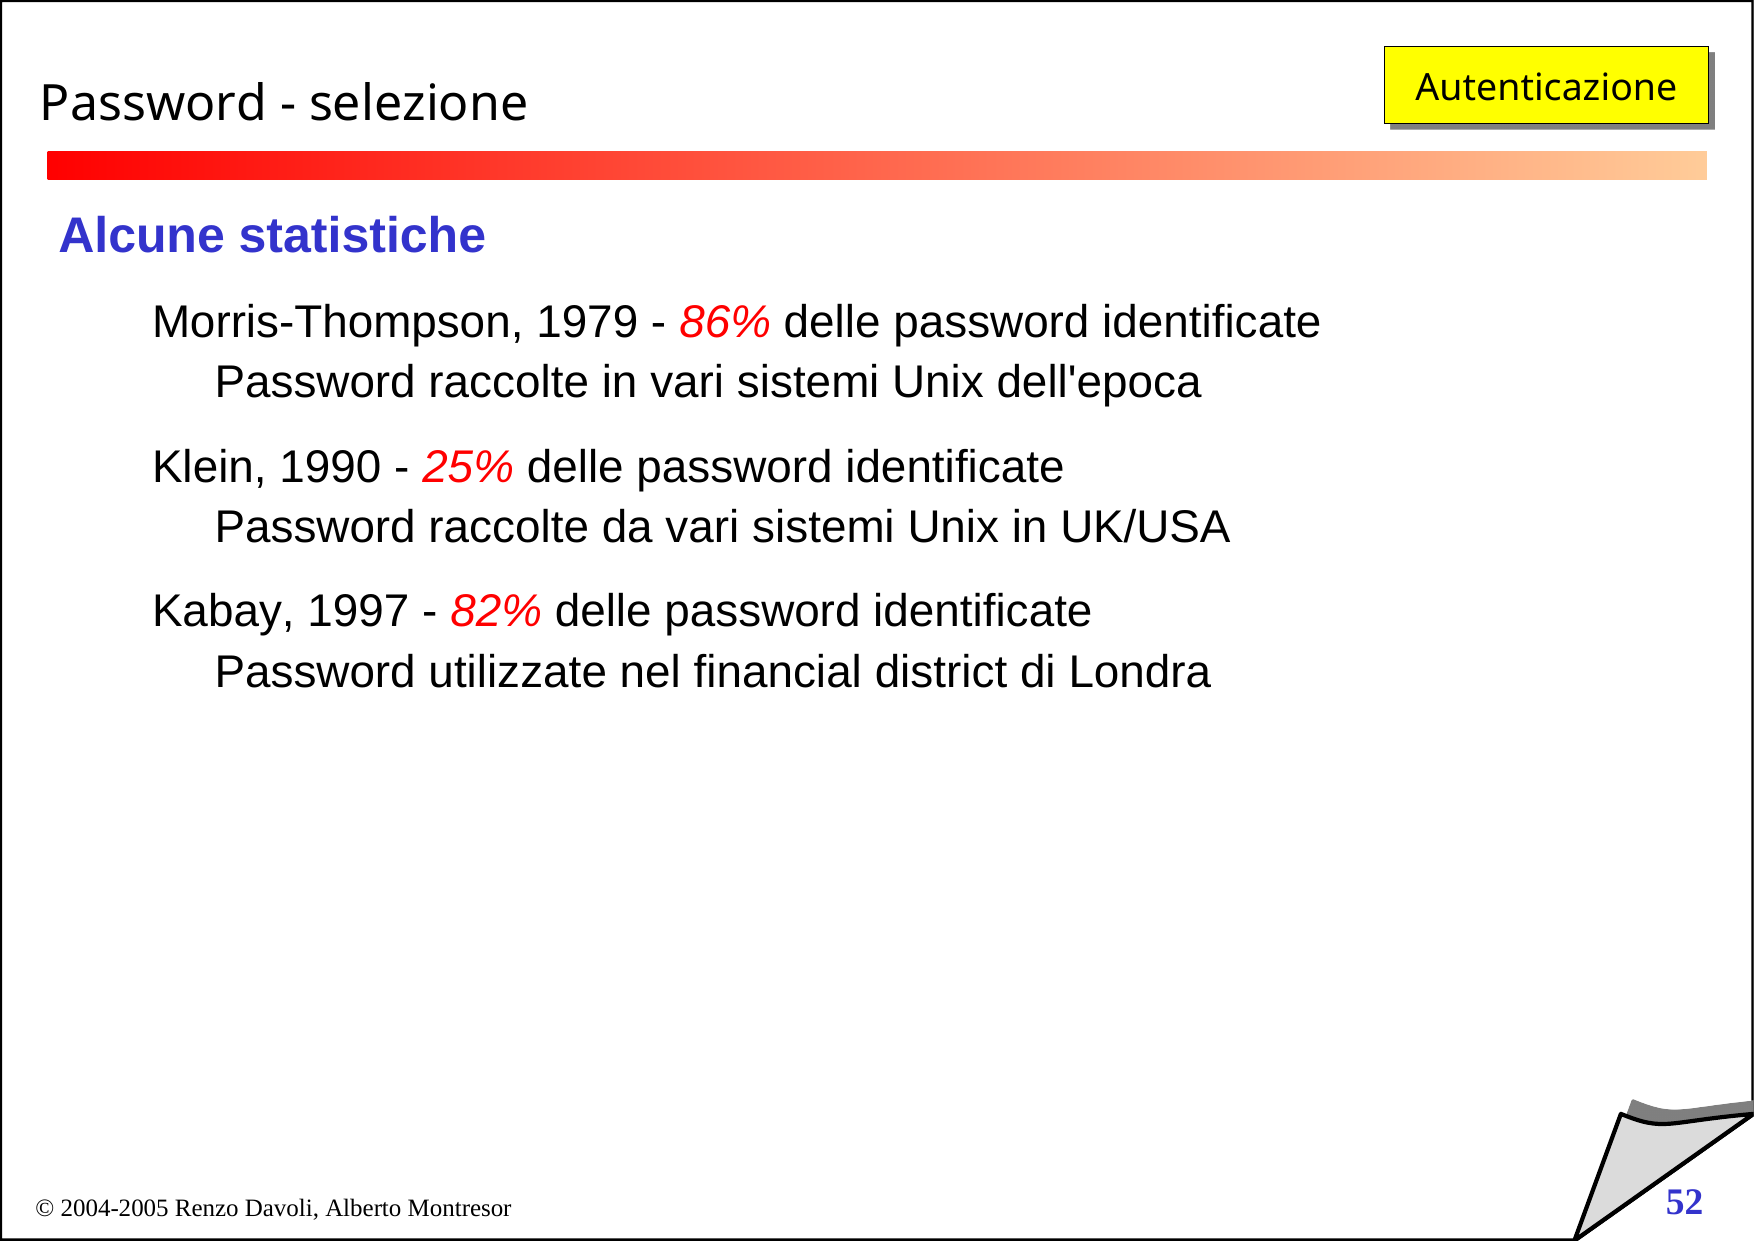

Autenticazione
# Password - selezione
Alcune statistiche
Morris-Thompson, 1979 - 86% delle password identificate
Password raccolte in vari sistemi Unix dell'epoca
Klein, 1990 - 25% delle password identificate
Password raccolte da vari sistemi Unix in UK/USA
Kabay, 1997 - 82% delle password identificate
Password utilizzate nel financial district di Londra